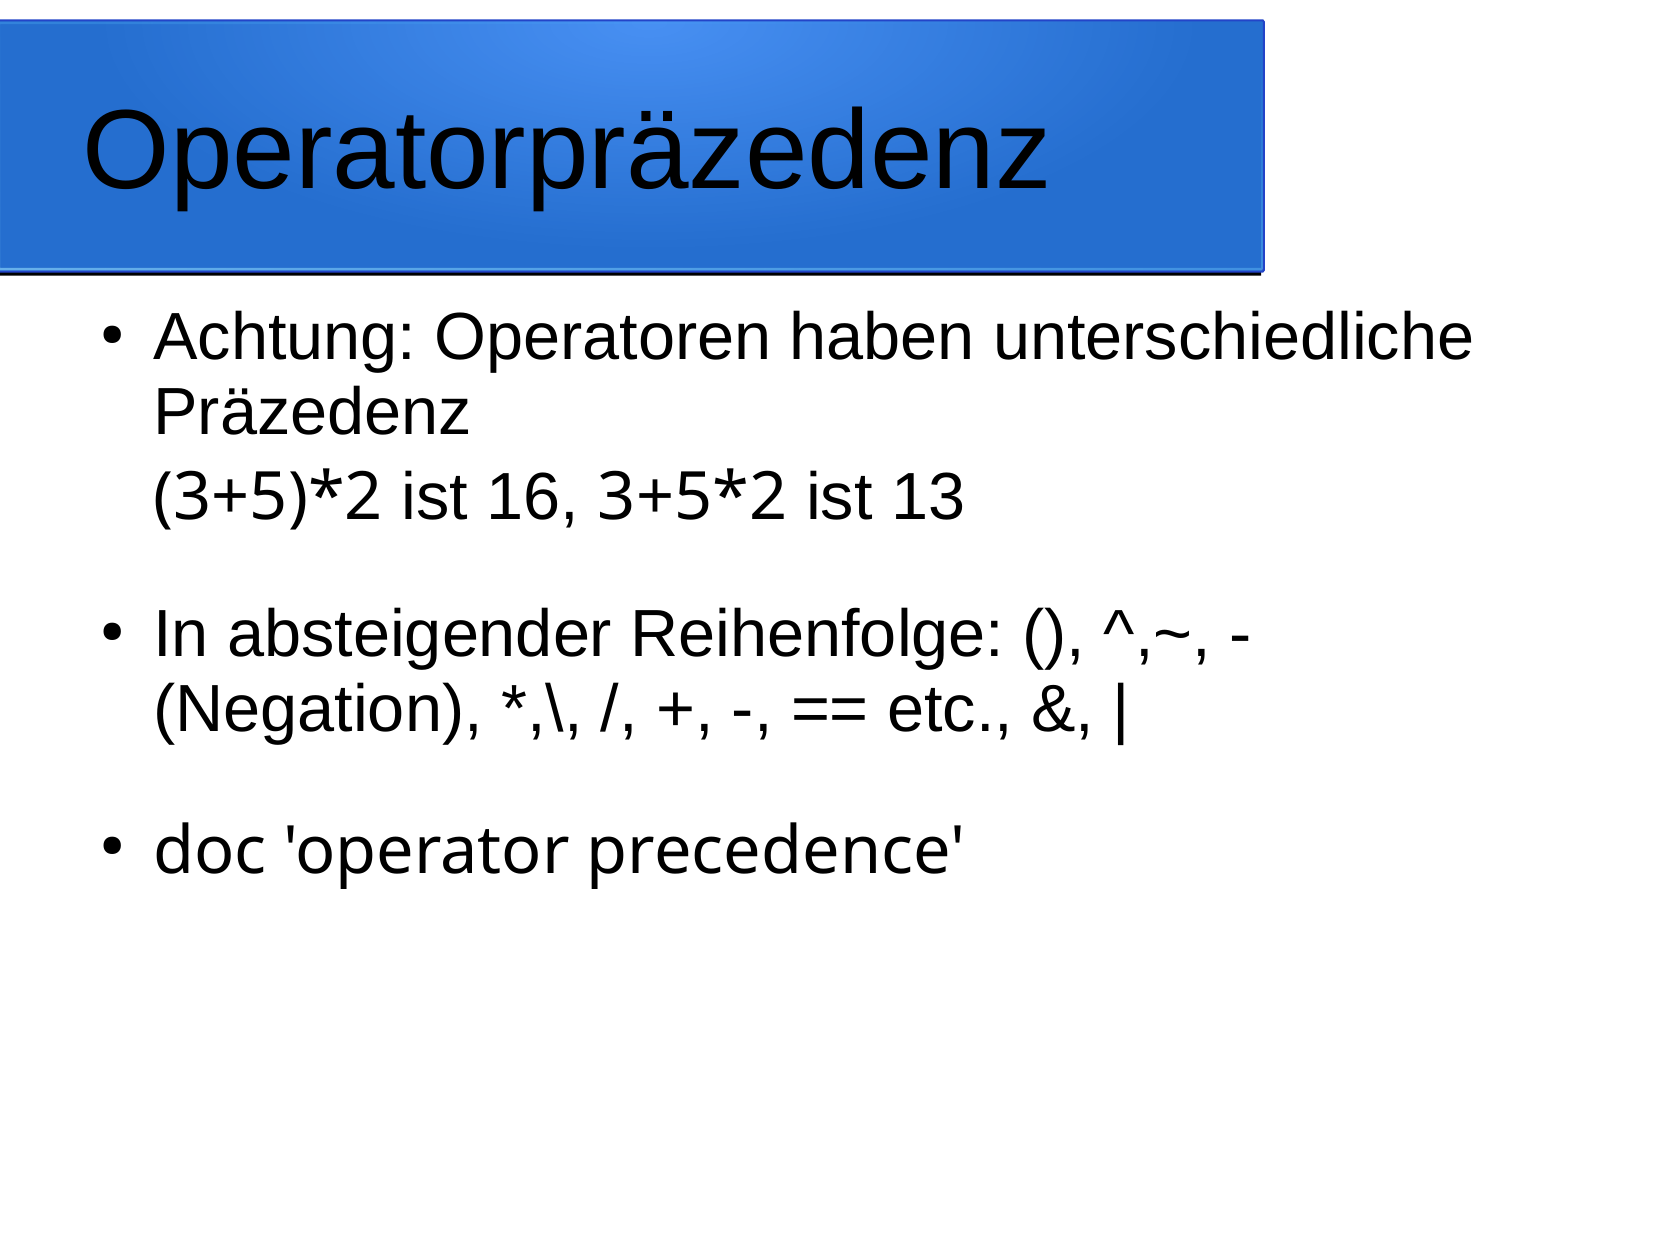

# Operatorpräzedenz
Achtung: Operatoren haben unterschiedliche Präzedenz
(3+5)*2 ist 16, 3+5*2 ist 13
In absteigender Reihenfolge: (), ^,~, -(Negation), *,\, /, +, -, == etc., &, |
doc 'operator precedence'